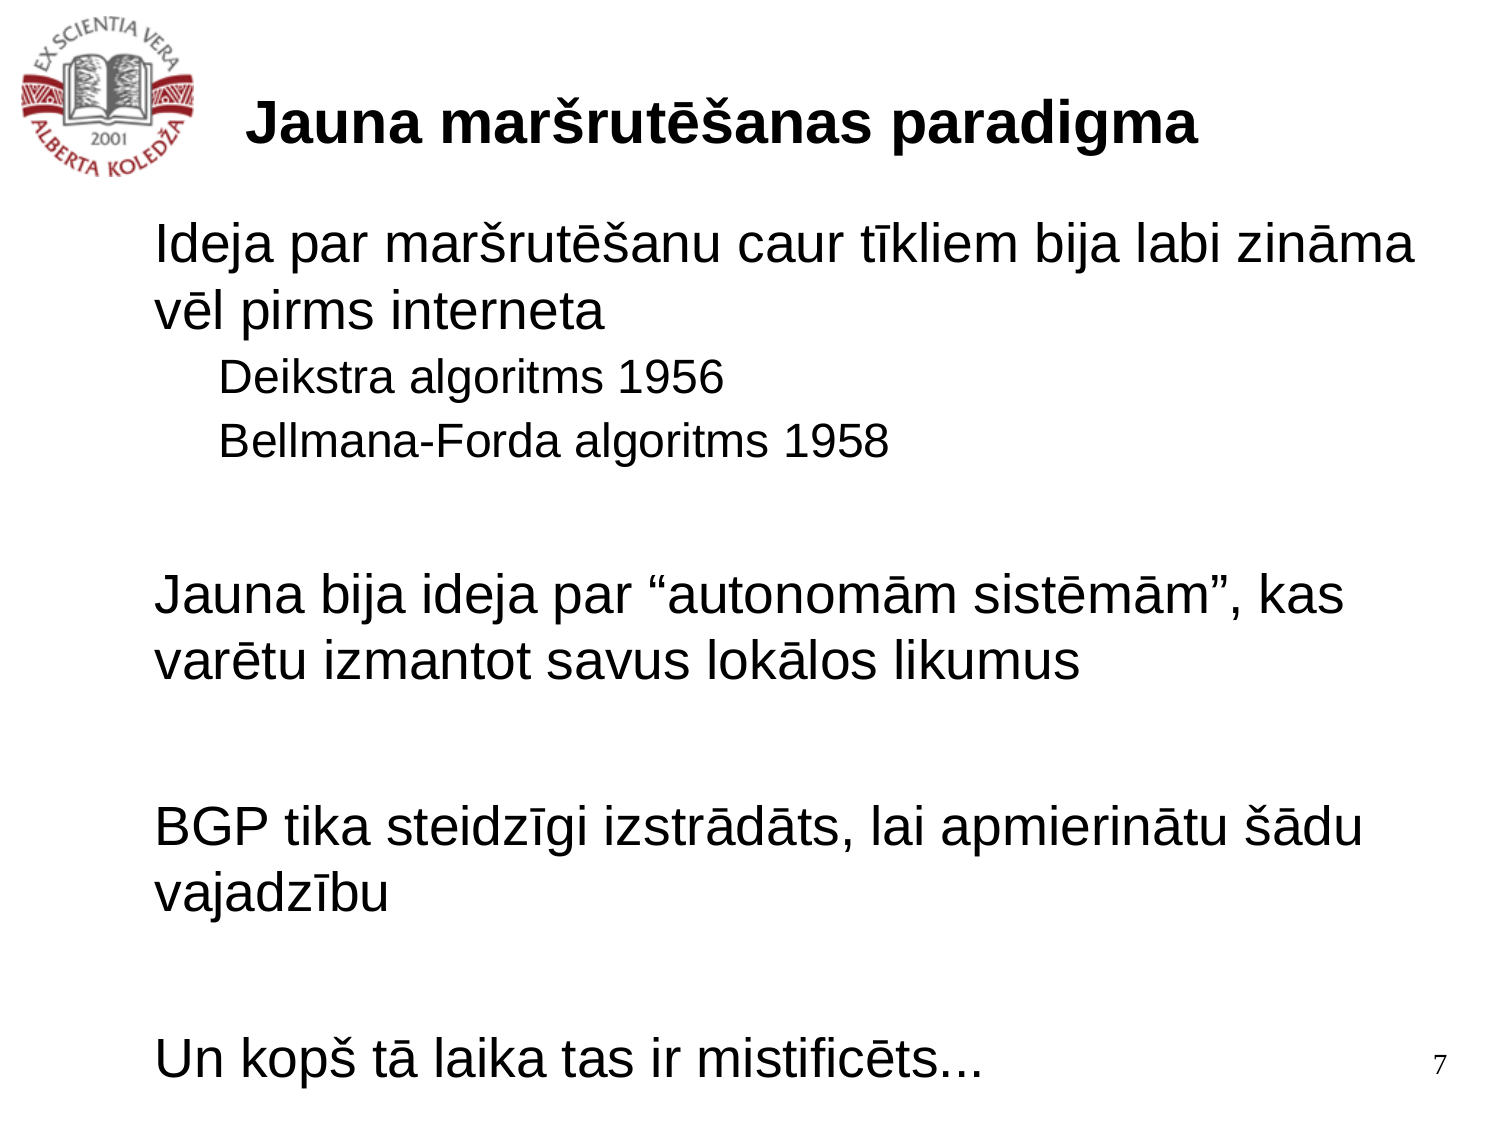

# Jauna maršrutēšanas paradigma
Ideja par maršrutēšanu caur tīkliem bija labi zināma vēl pirms interneta
Deikstra algoritms 1956
Bellmana-Forda algoritms 1958
Jauna bija ideja par “autonomām sistēmām”, kas varētu izmantot savus lokālos likumus
BGP tika steidzīgi izstrādāts, lai apmierinātu šādu vajadzību
Un kopš tā laika tas ir mistificēts...
7